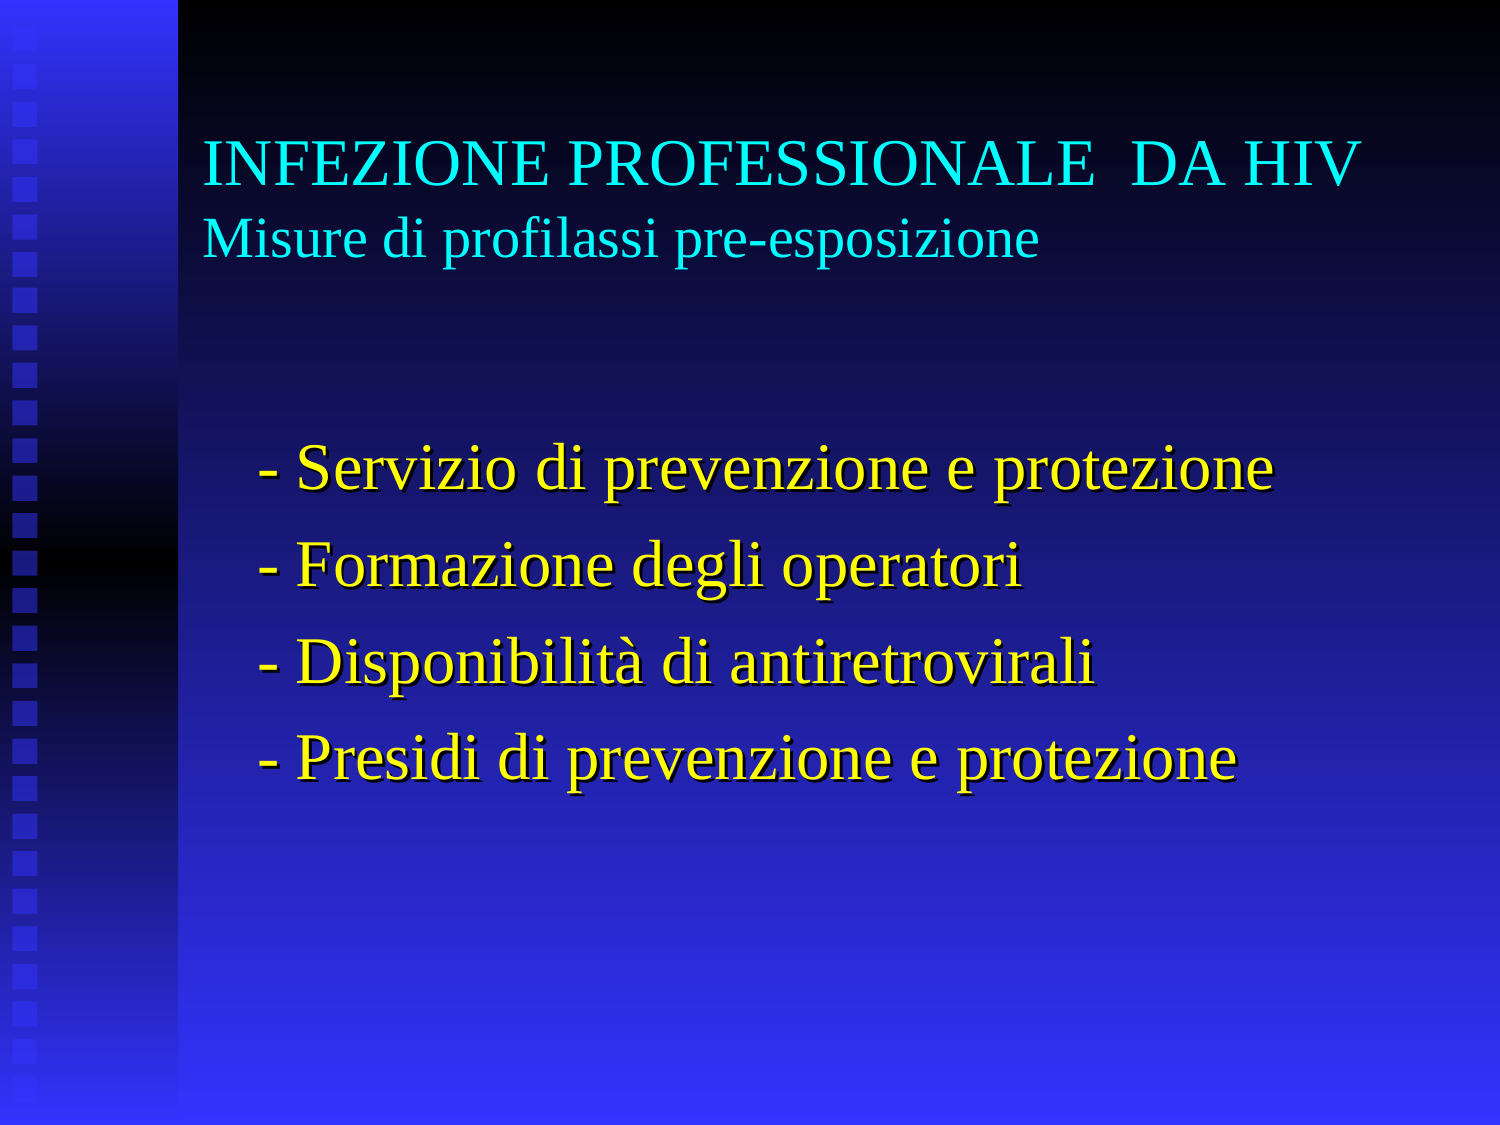

INFEZIONE PROFESSIONALE DA HIV
Misure di profilassi pre-esposizione
 - Servizio di prevenzione e protezione
 - Formazione degli operatori
 - Disponibilità di antiretrovirali
 - Presidi di prevenzione e protezione